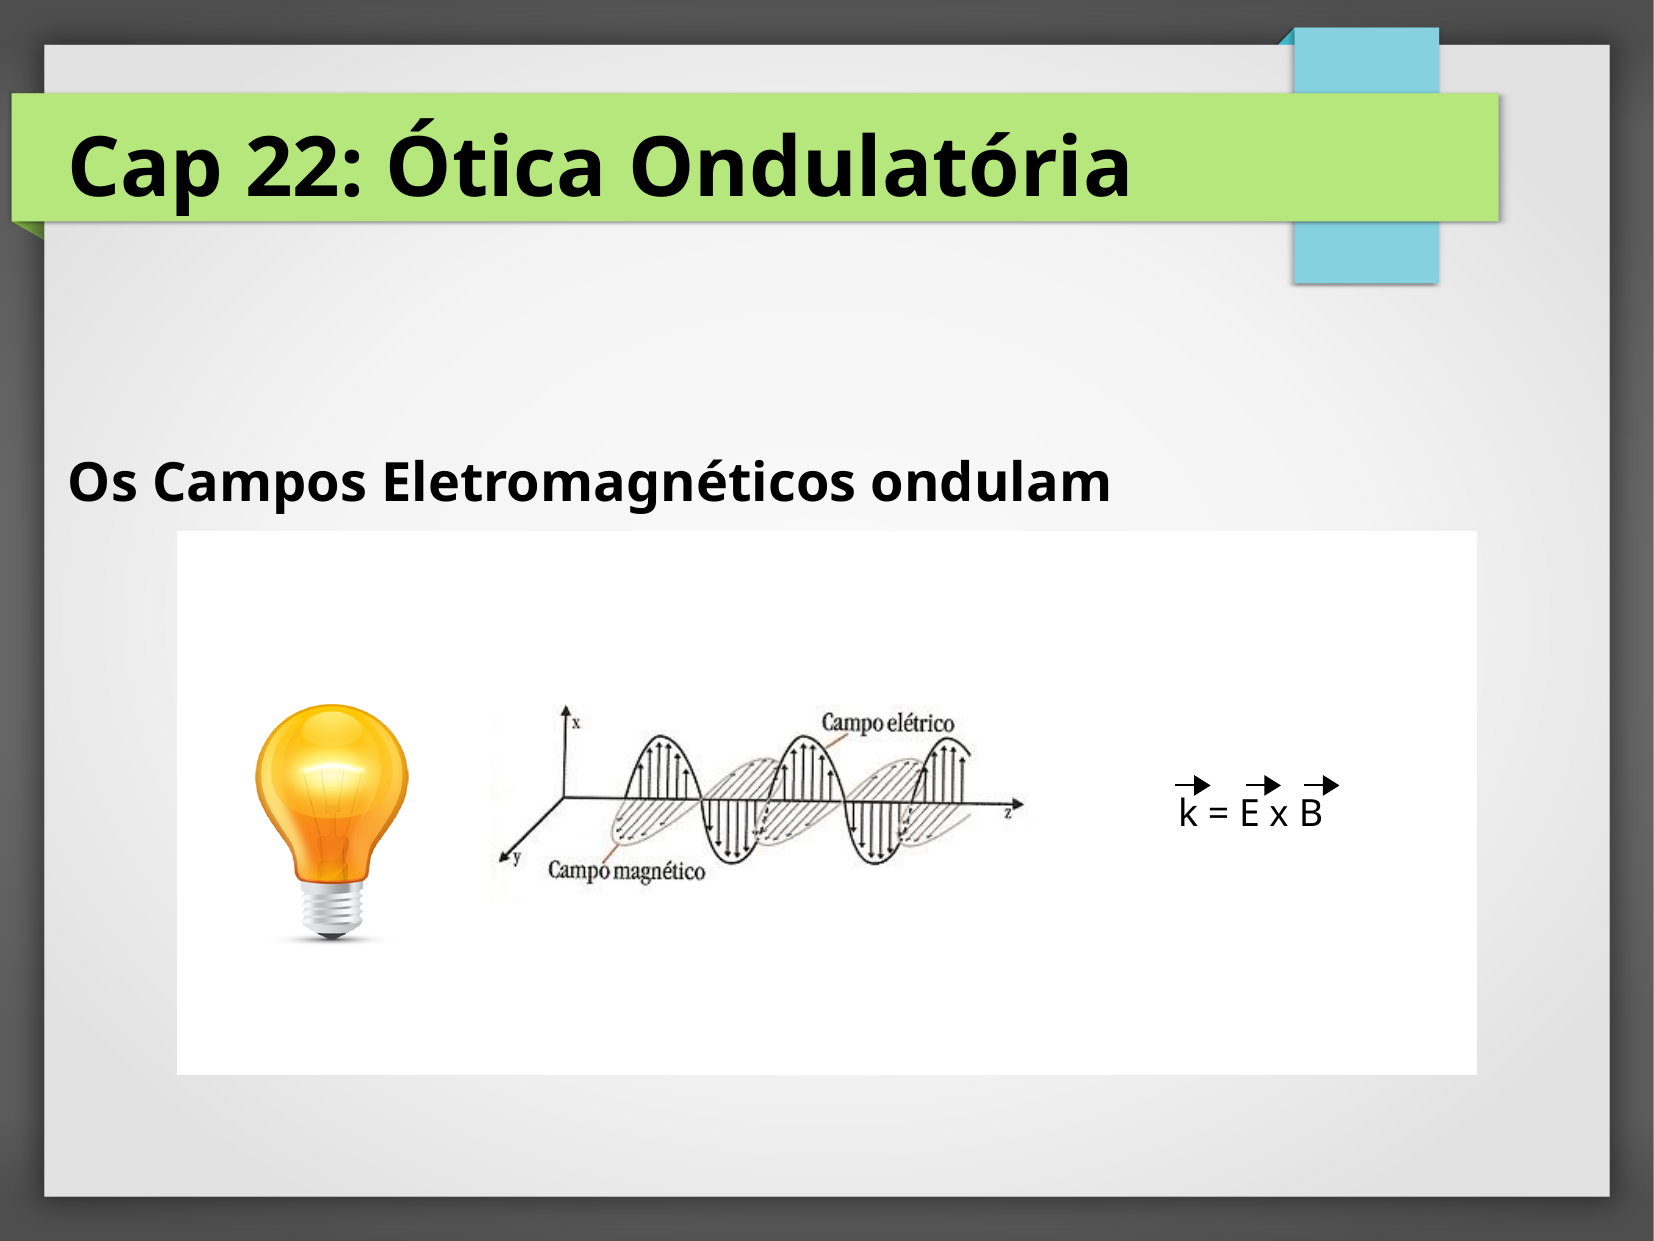

Cap 22: Ótica Ondulatória
Os Campos Eletromagnéticos ondulam
k = E x B